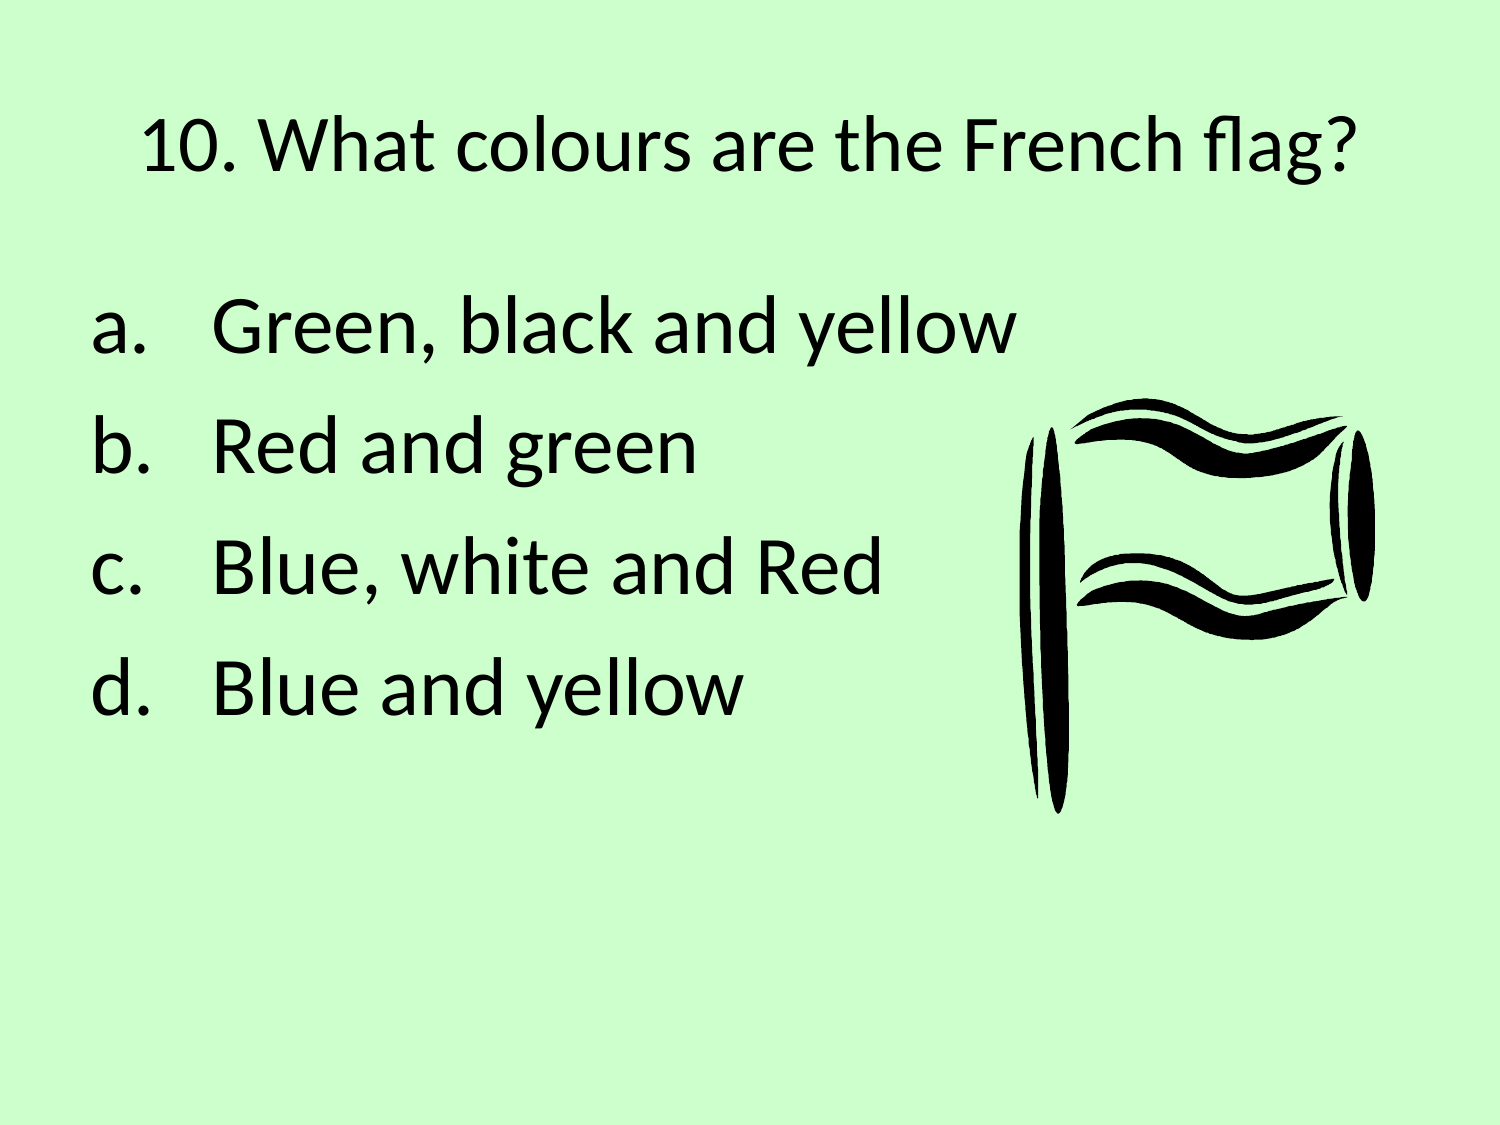

# 10. What colours are the French flag?
Green, black and yellow
Red and green
Blue, white and Red
Blue and yellow